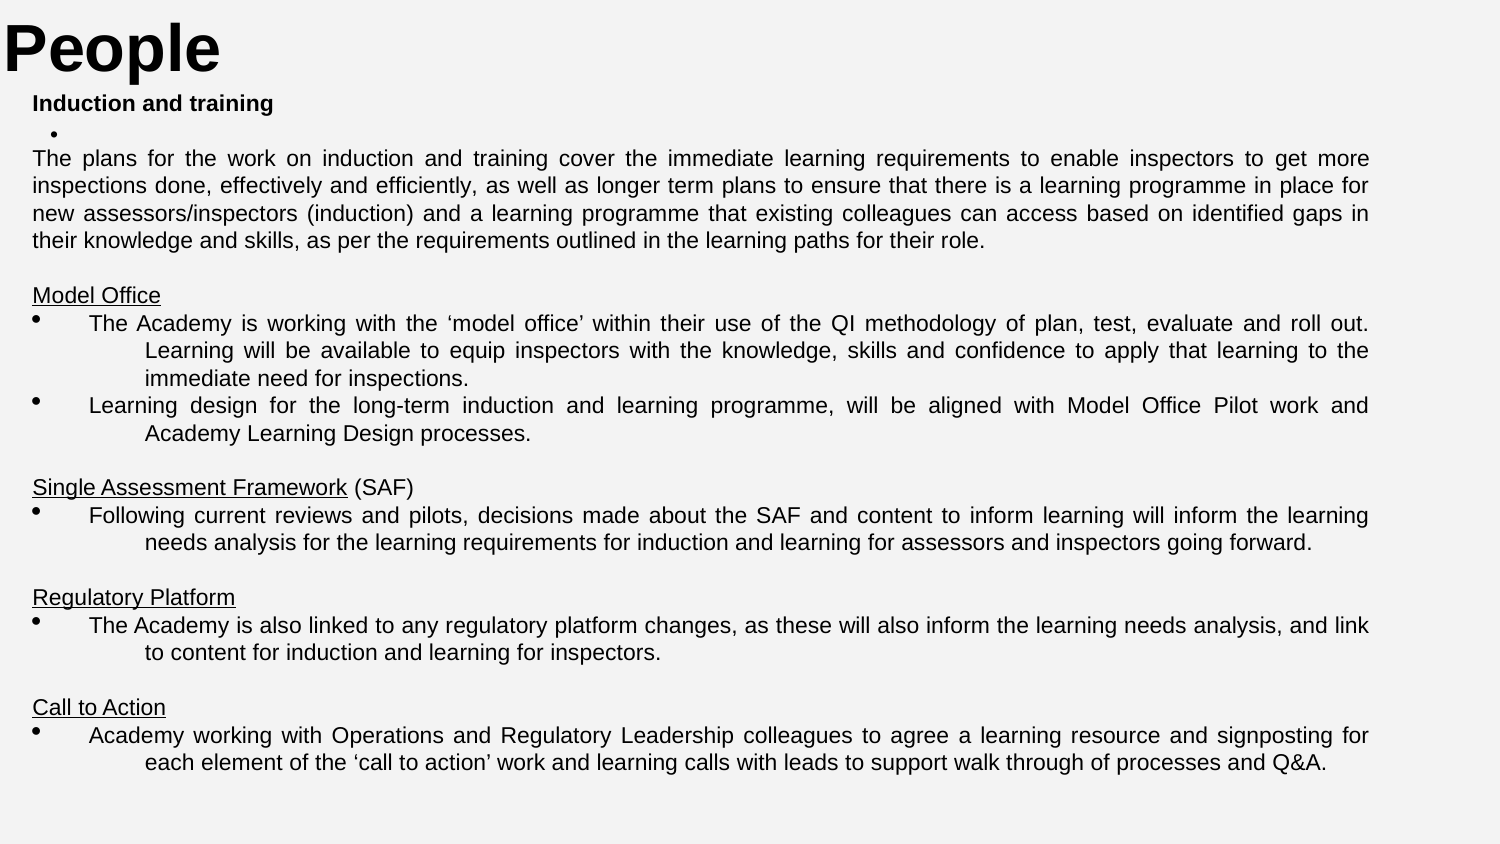

# People
Induction and training
The plans for the work on induction and training cover the immediate learning requirements to enable inspectors to get more inspections done, effectively and efficiently, as well as longer term plans to ensure that there is a learning programme in place for new assessors/inspectors (induction) and a learning programme that existing colleagues can access based on identified gaps in their knowledge and skills, as per the requirements outlined in the learning paths for their role.
Model Office
The Academy is working with the ‘model office’ within their use of the QI methodology of plan, test, evaluate and roll out. Learning will be available to equip inspectors with the knowledge, skills and confidence to apply that learning to the immediate need for inspections.
Learning design for the long-term induction and learning programme, will be aligned with Model Office Pilot work and Academy Learning Design processes.
Single Assessment Framework (SAF)
Following current reviews and pilots, decisions made about the SAF and content to inform learning will inform the learning needs analysis for the learning requirements for induction and learning for assessors and inspectors going forward.
Regulatory Platform
The Academy is also linked to any regulatory platform changes, as these will also inform the learning needs analysis, and link to content for induction and learning for inspectors.
Call to Action
Academy working with Operations and Regulatory Leadership colleagues to agree a learning resource and signposting for each element of the ‘call to action’ work and learning calls with leads to support walk through of processes and Q&A.